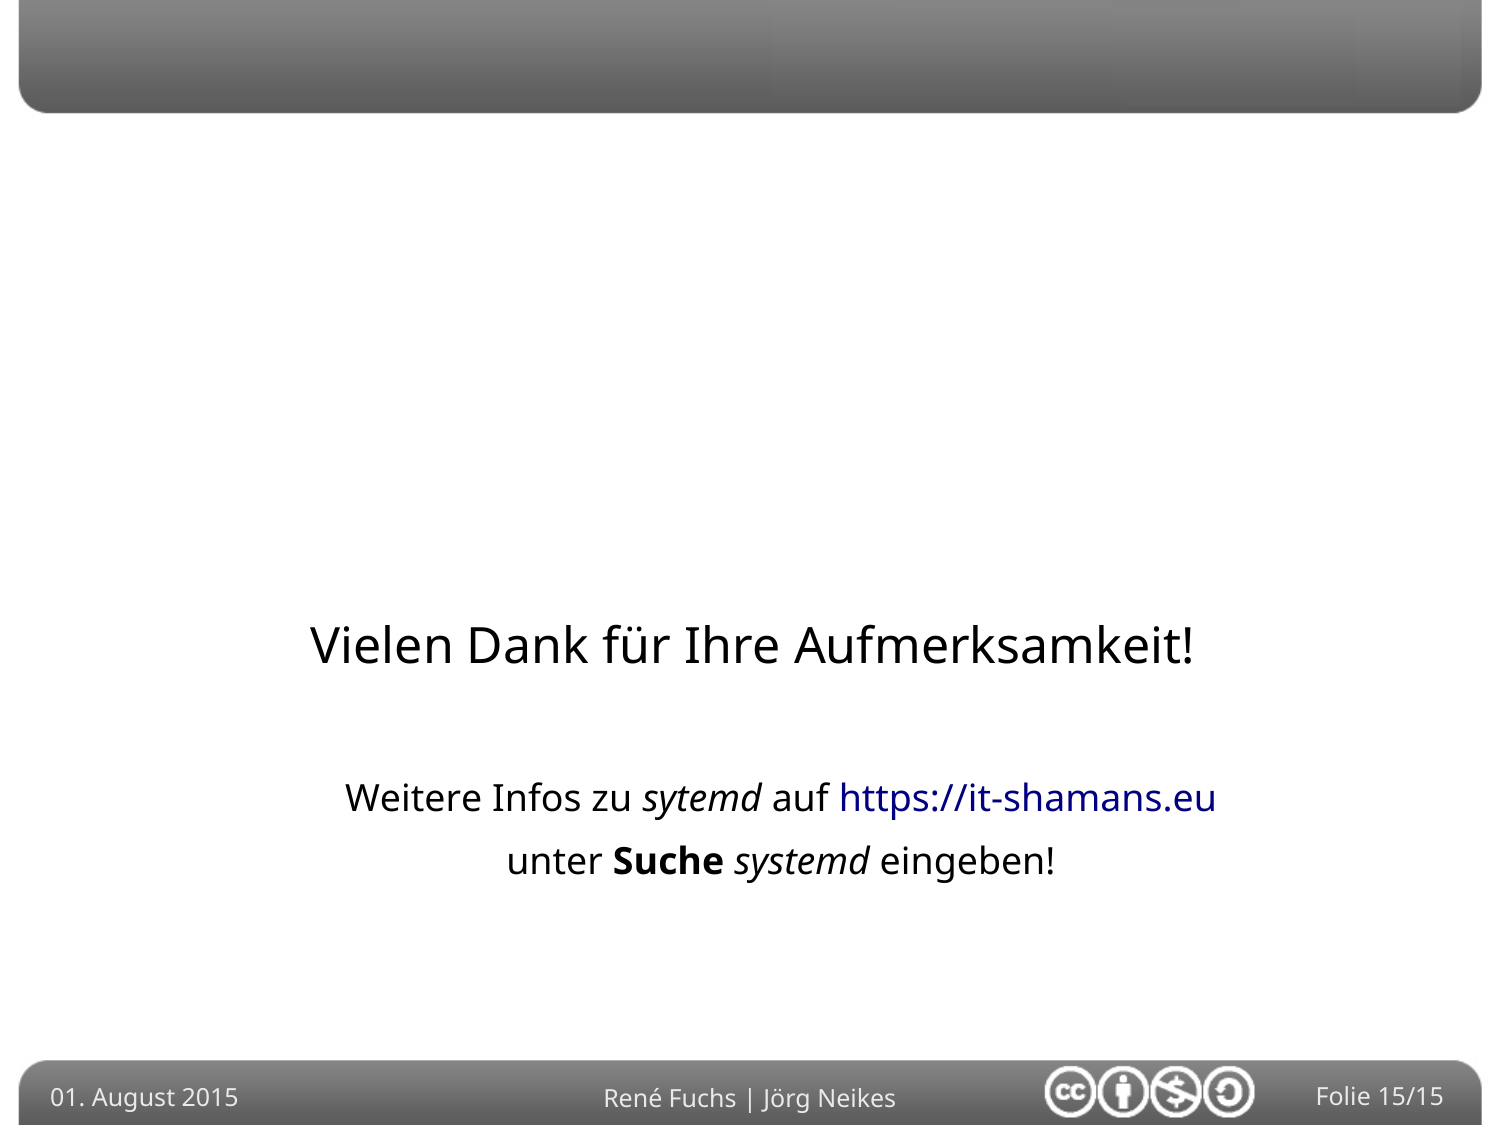

#
Vielen Dank für Ihre Aufmerksamkeit!
Weitere Infos zu sytemd auf https://it-shamans.eu
unter Suche systemd eingeben!
15
01. August 2015
René Fuchs | Jörg Neikes